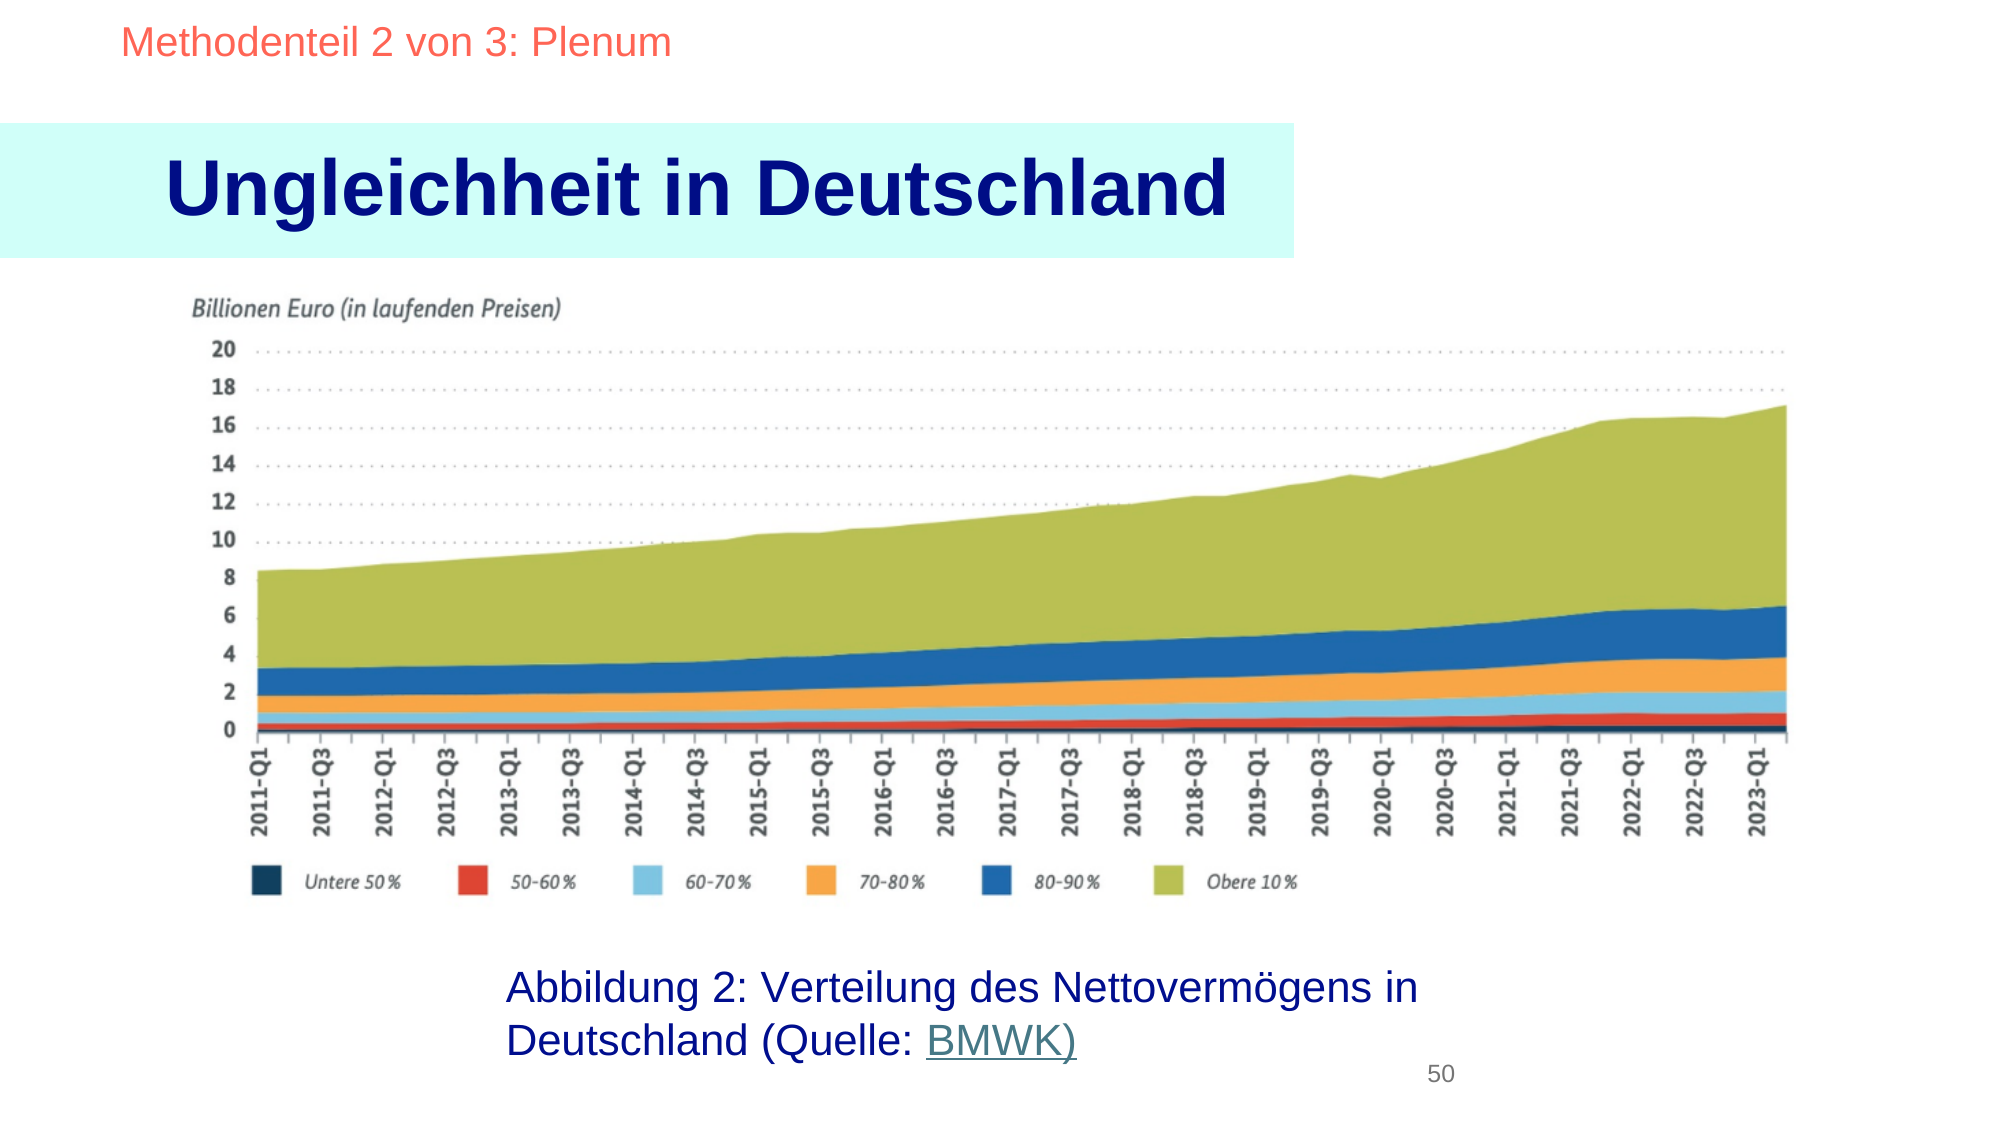

Methodenteil 2 von 3: Plenum
Ungleichheit in Deutschland
# Abbildung 2: Verteilung des Nettovermögens in Deutschland (Quelle: BMWK)